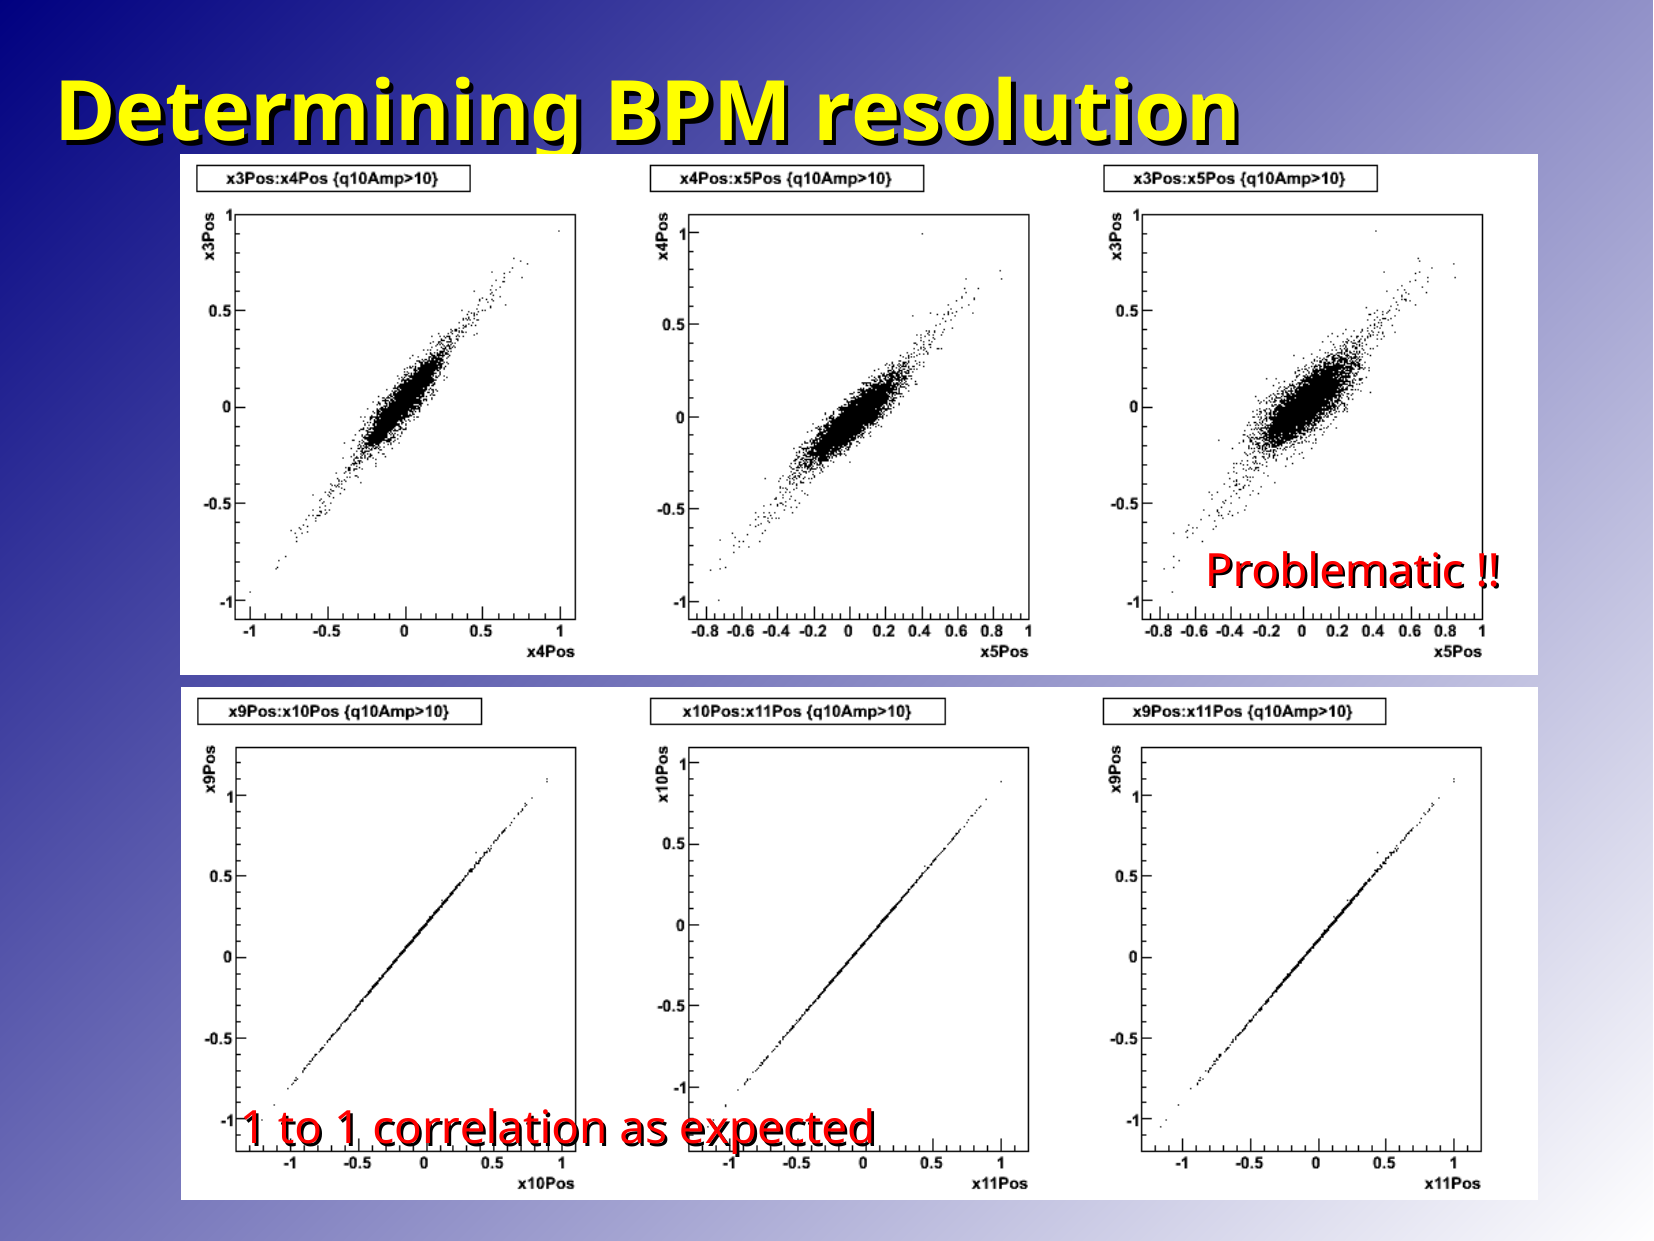

Determining BPM resolution
Problematic !!
1 to 1 correlation as expected